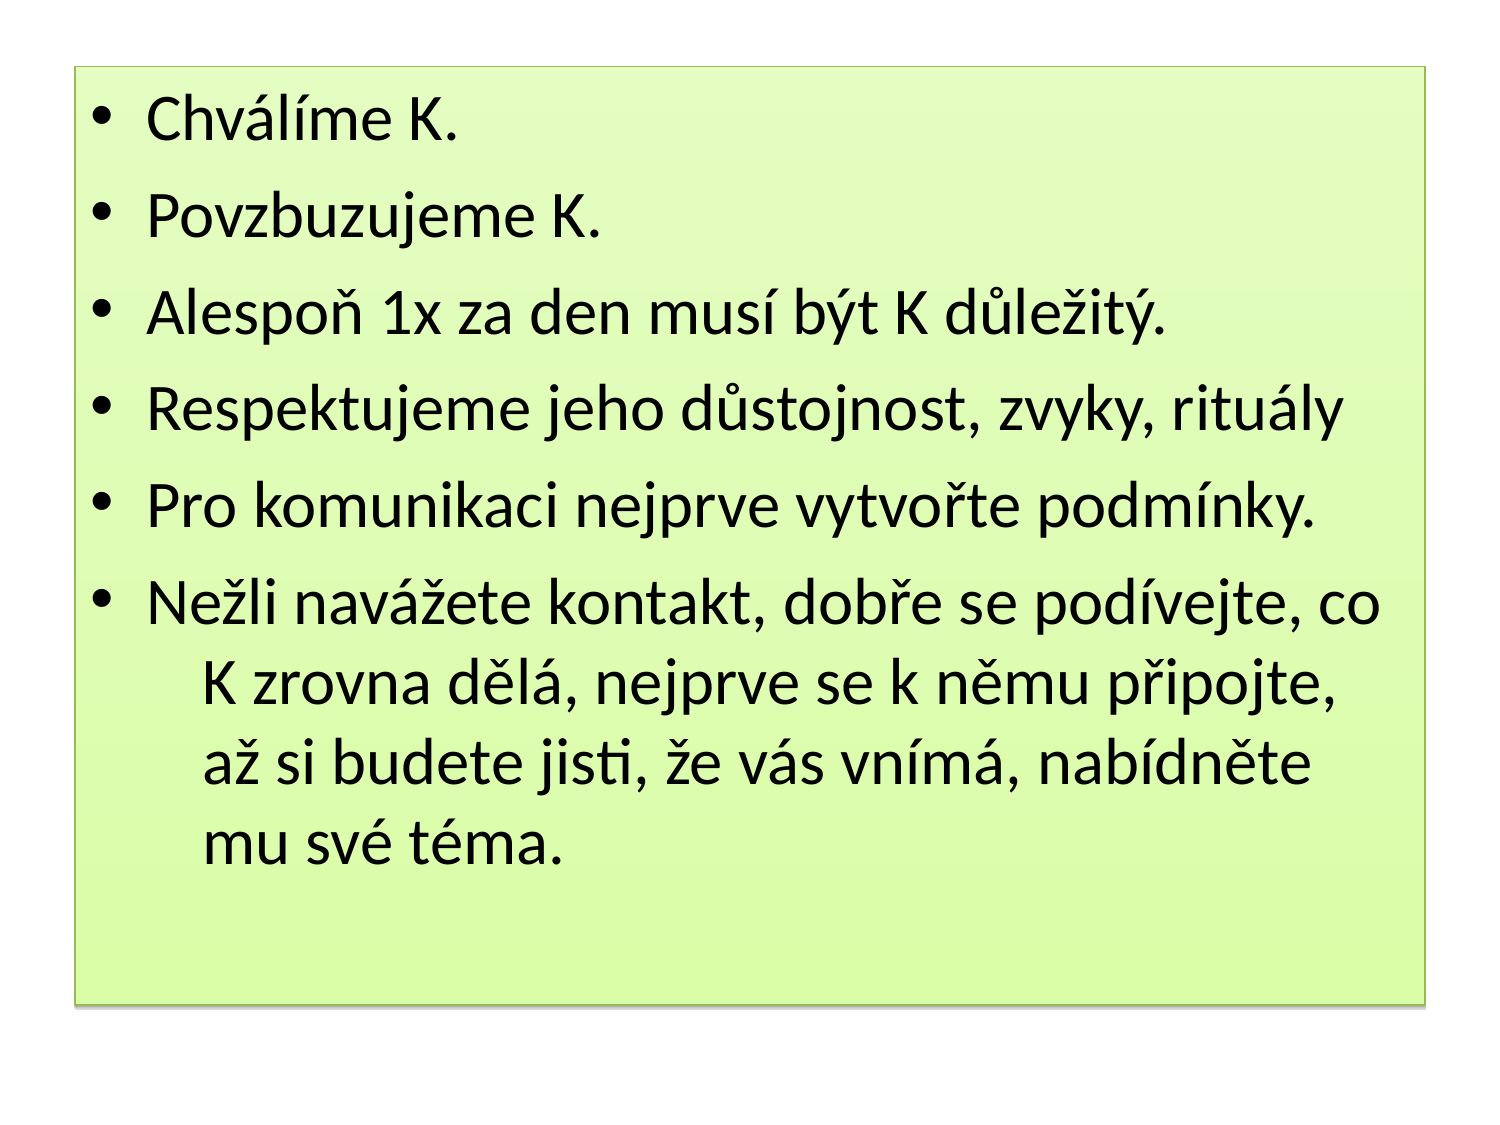

# Chválíme K.
Povzbuzujeme K.
Alespoň 1x za den musí být K důležitý.
Respektujeme jeho důstojnost, zvyky, rituály
Pro komunikaci nejprve vytvořte podmínky.
Nežli navážete kontakt, dobře se podívejte, co K zrovna dělá, nejprve se k němu připojte, až si budete jisti, že vás vnímá, nabídněte mu své téma.